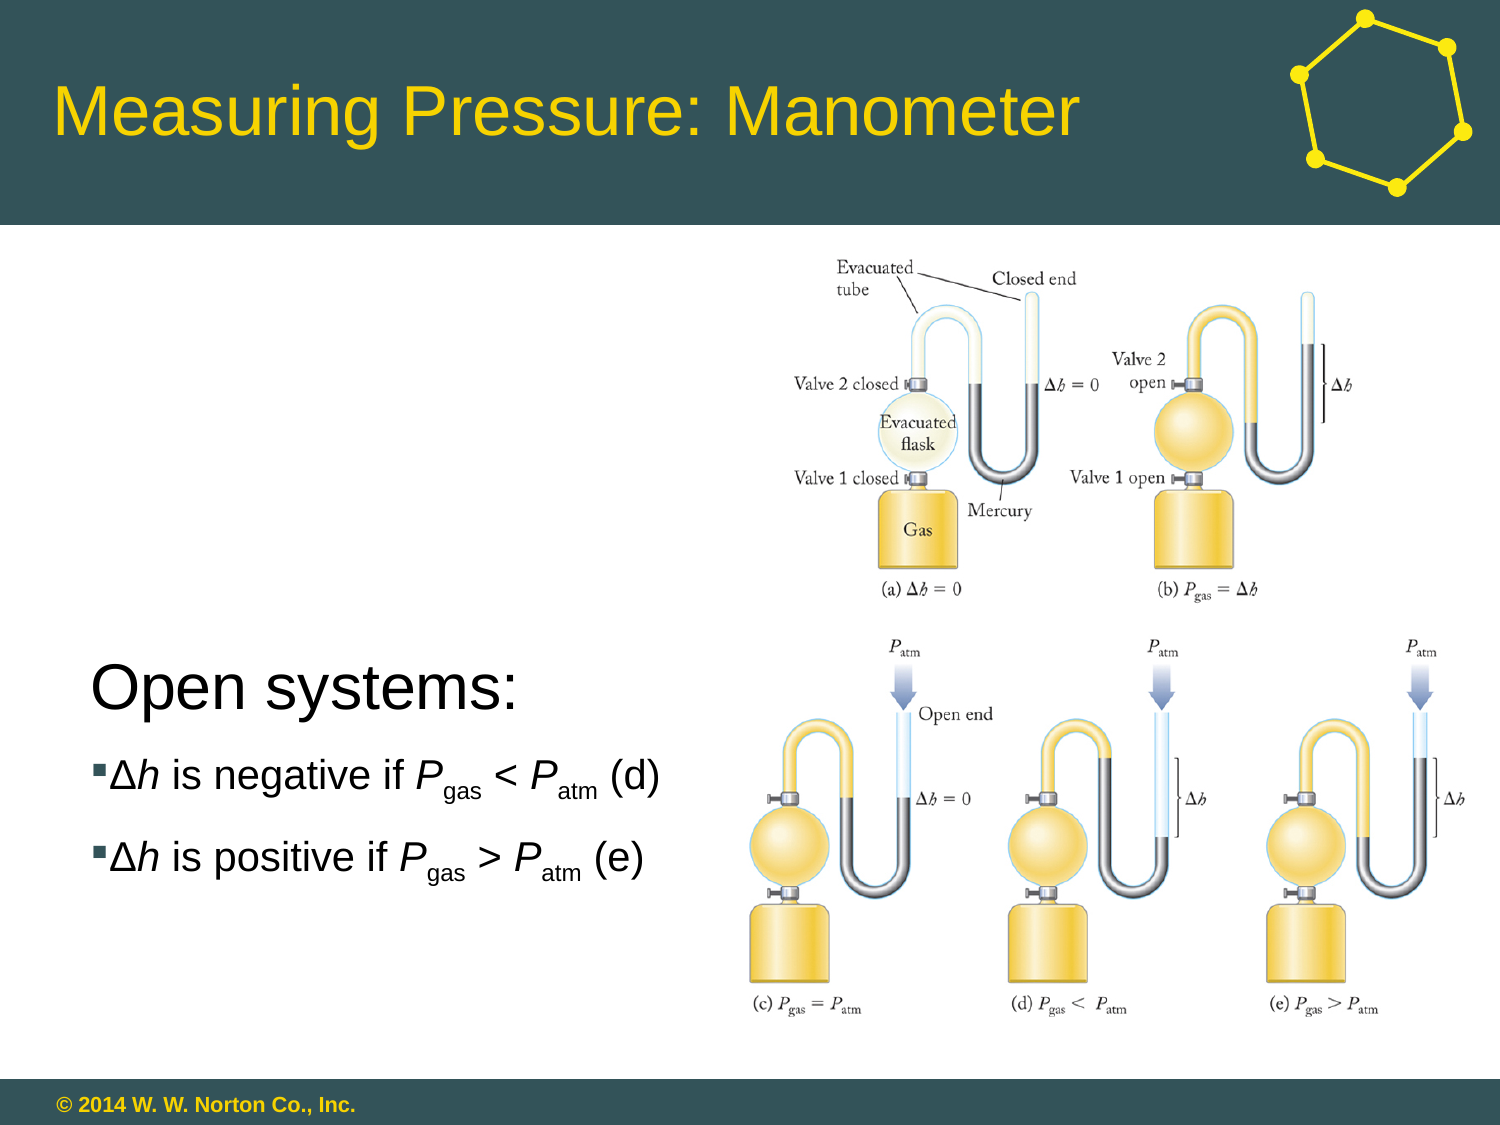

# Measuring Pressure: Manometer
Closed systems:
Δh of Hg column is a direct measure of gas pressure (b)
Open systems:
Δh is negative if Pgas < Patm (d)
Δh is positive if Pgas > Patm (e)